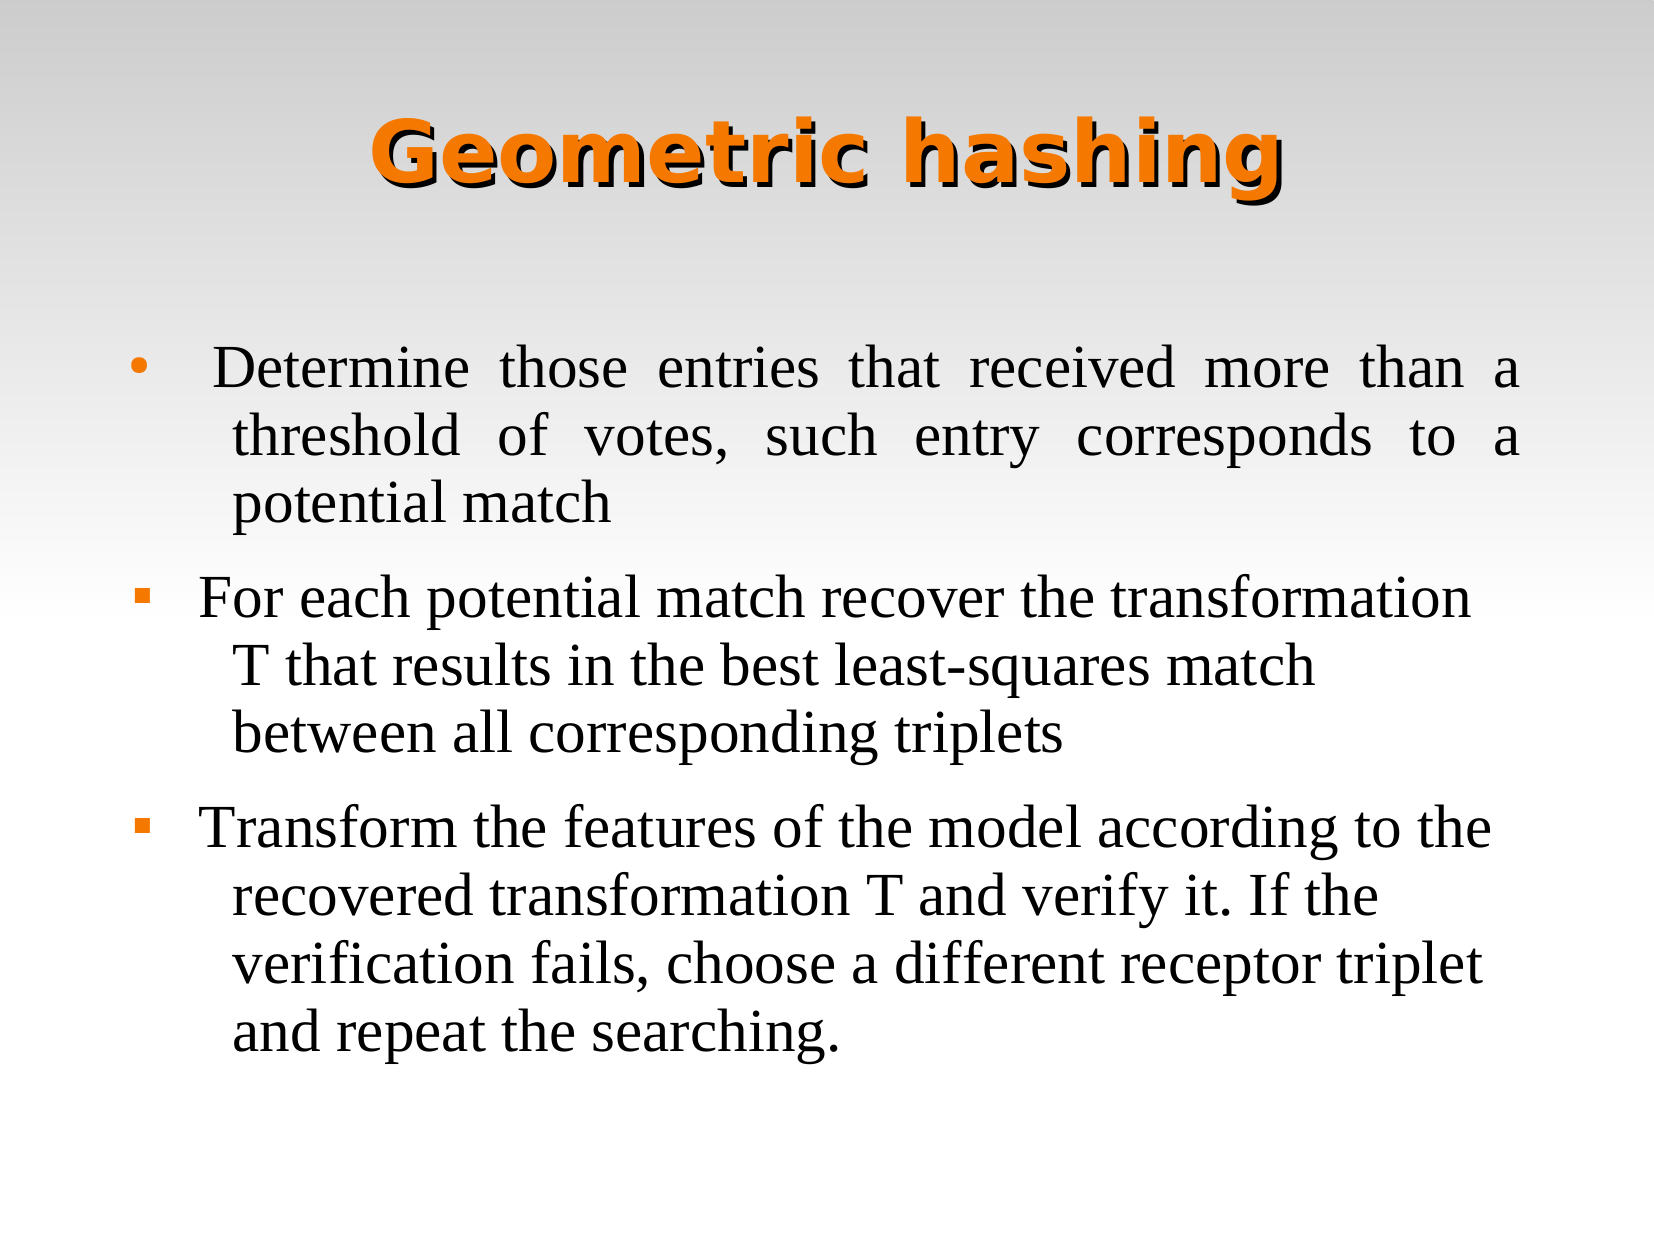

# Geometric hashing
 Determine those entries that received more than a threshold of votes, such entry corresponds to a potential match
 For each potential match recover the transformation T that results in the best least-squares match between all corresponding triplets
 Transform the features of the model according to the recovered transformation T and verify it. If the verification fails, choose a different receptor triplet and repeat the searching.